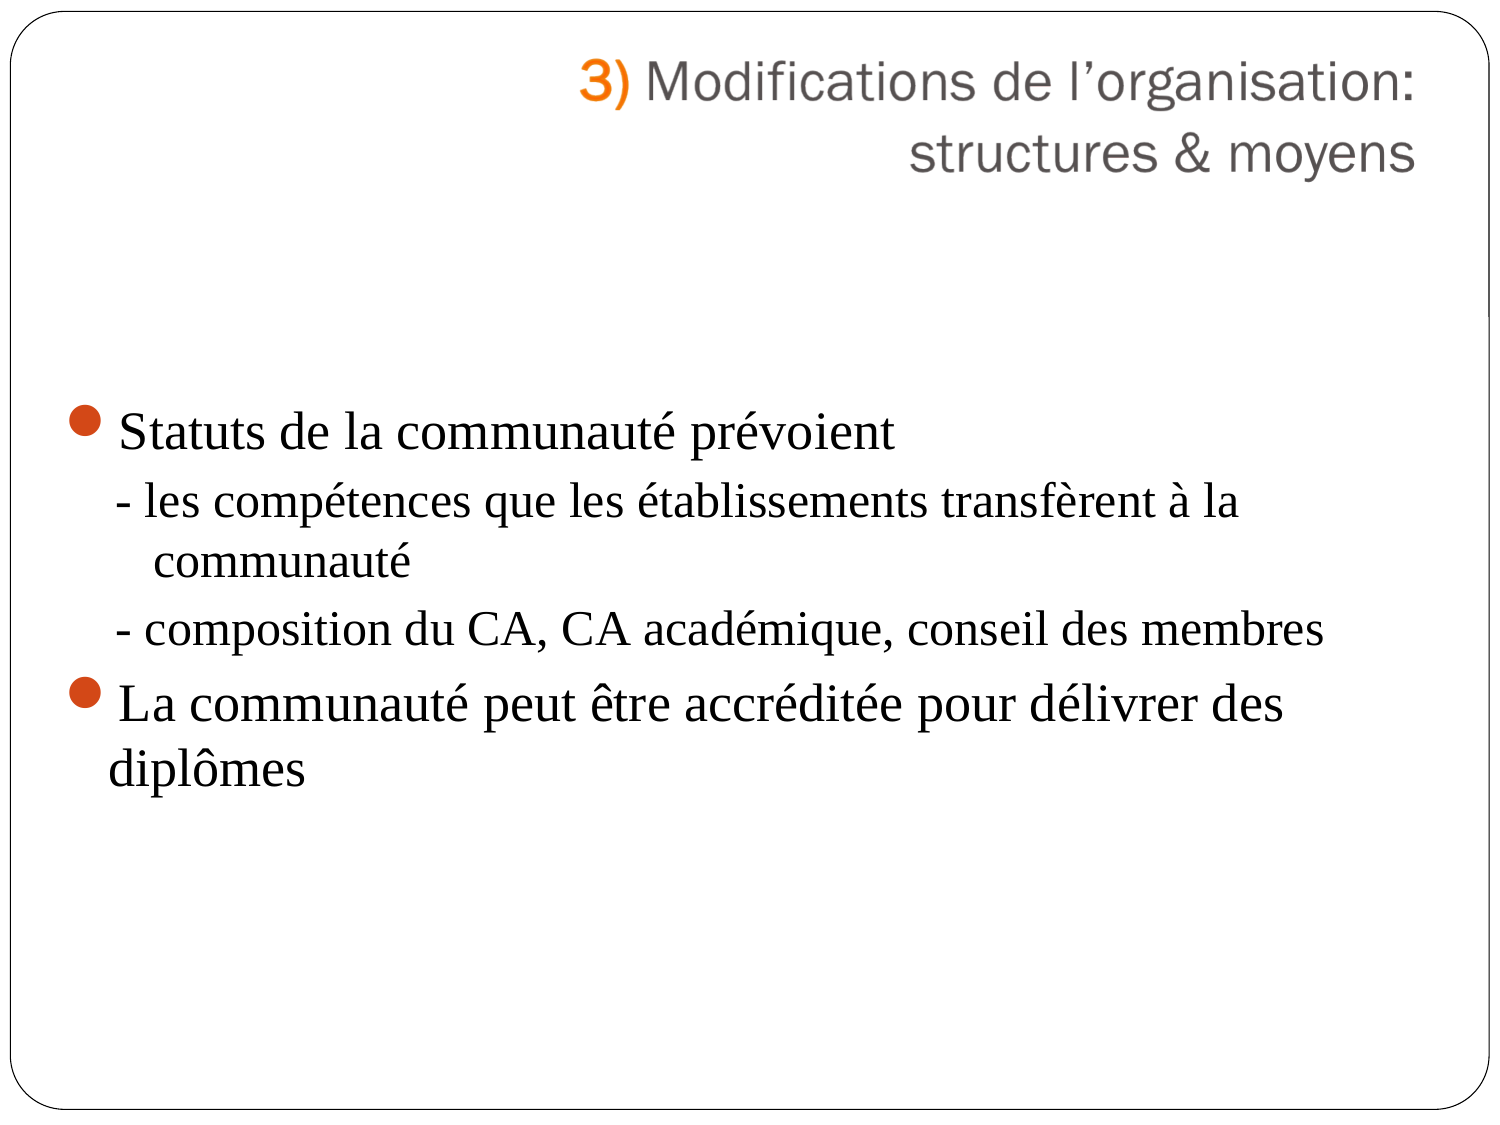

Statuts de la communauté prévoient
- les compétences que les établissements transfèrent à la communauté
- composition du CA, CA académique, conseil des membres
La communauté peut être accréditée pour délivrer des diplômes